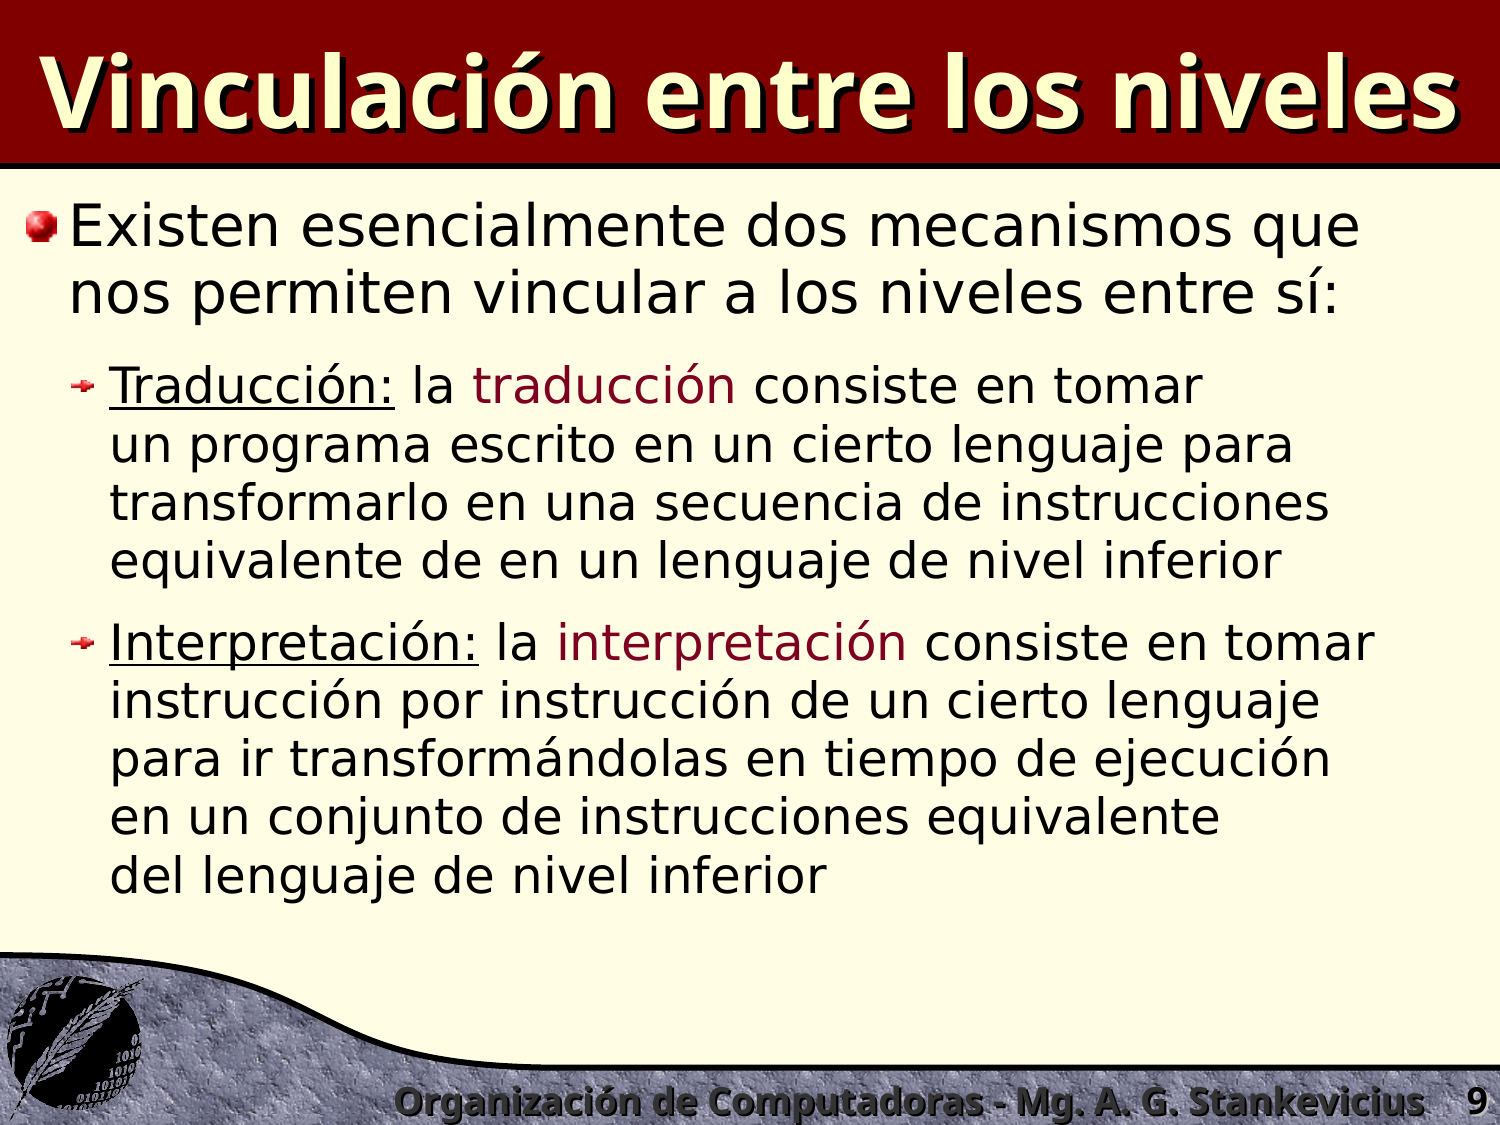

# Vinculación entre los niveles
Existen esencialmente dos mecanismos que
nos permiten vincular a los niveles entre sí:
Traducción: la traducción consiste en tomar
un programa escrito en un cierto lenguaje para transformarlo en una secuencia de instrucciones equivalente de en un lenguaje de nivel inferior
Interpretación: la interpretación consiste en tomar instrucción por instrucción de un cierto lenguaje
para ir transformándolas en tiempo de ejecución
en un conjunto de instrucciones equivalente
del lenguaje de nivel inferior
9